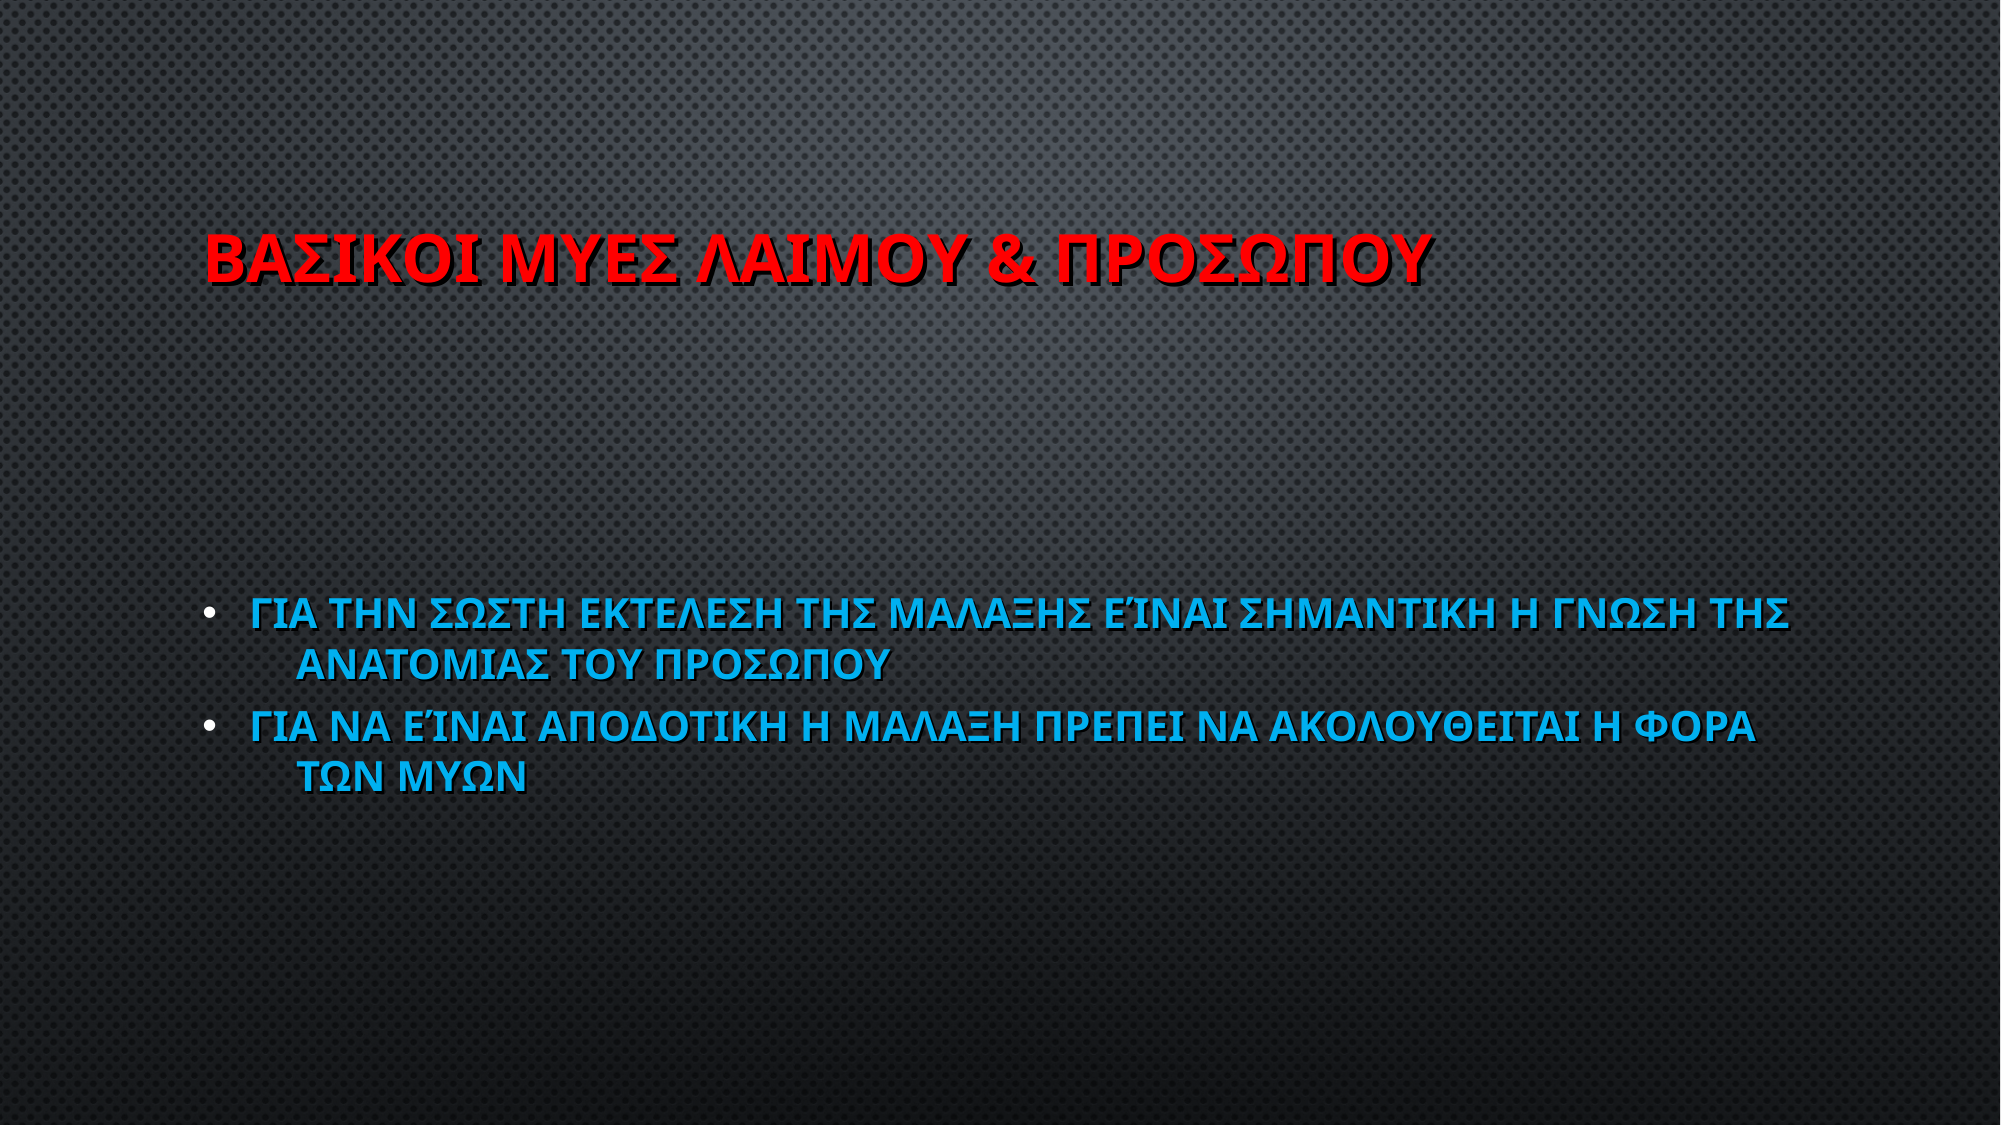

# ΒΑΣΙΚΟΙ ΜΥΕΣ ΛΑΙΜΟΥ & ΠΡΟΣΩΠΟΥ
ΓΙΑ ΤΗΝ ΣΩΣΤΗ ΕΚΤΕΛΕΣΗ ΤΗΣ ΜΑΛΑΞΗΣ ΕΊΝΑΙ ΣΗΜΑΝΤΙΚΗ Η ΓΝΩΣΗ ΤΗΣ ΑΝΑΤΟΜΙΑΣ ΤΟΥ ΠΡΟΣΩΠΟΥ
ΓΙΑ ΝΑ ΕΊΝΑΙ ΑΠΟΔΟΤΙΚΗ Η ΜΑΛΑΞΗ ΠΡΕΠΕΙ ΝΑ ΑΚΟΛΟΥΘΕΙΤΑΙ Η ΦΟΡΑ ΤΩΝ ΜΥΩΝ